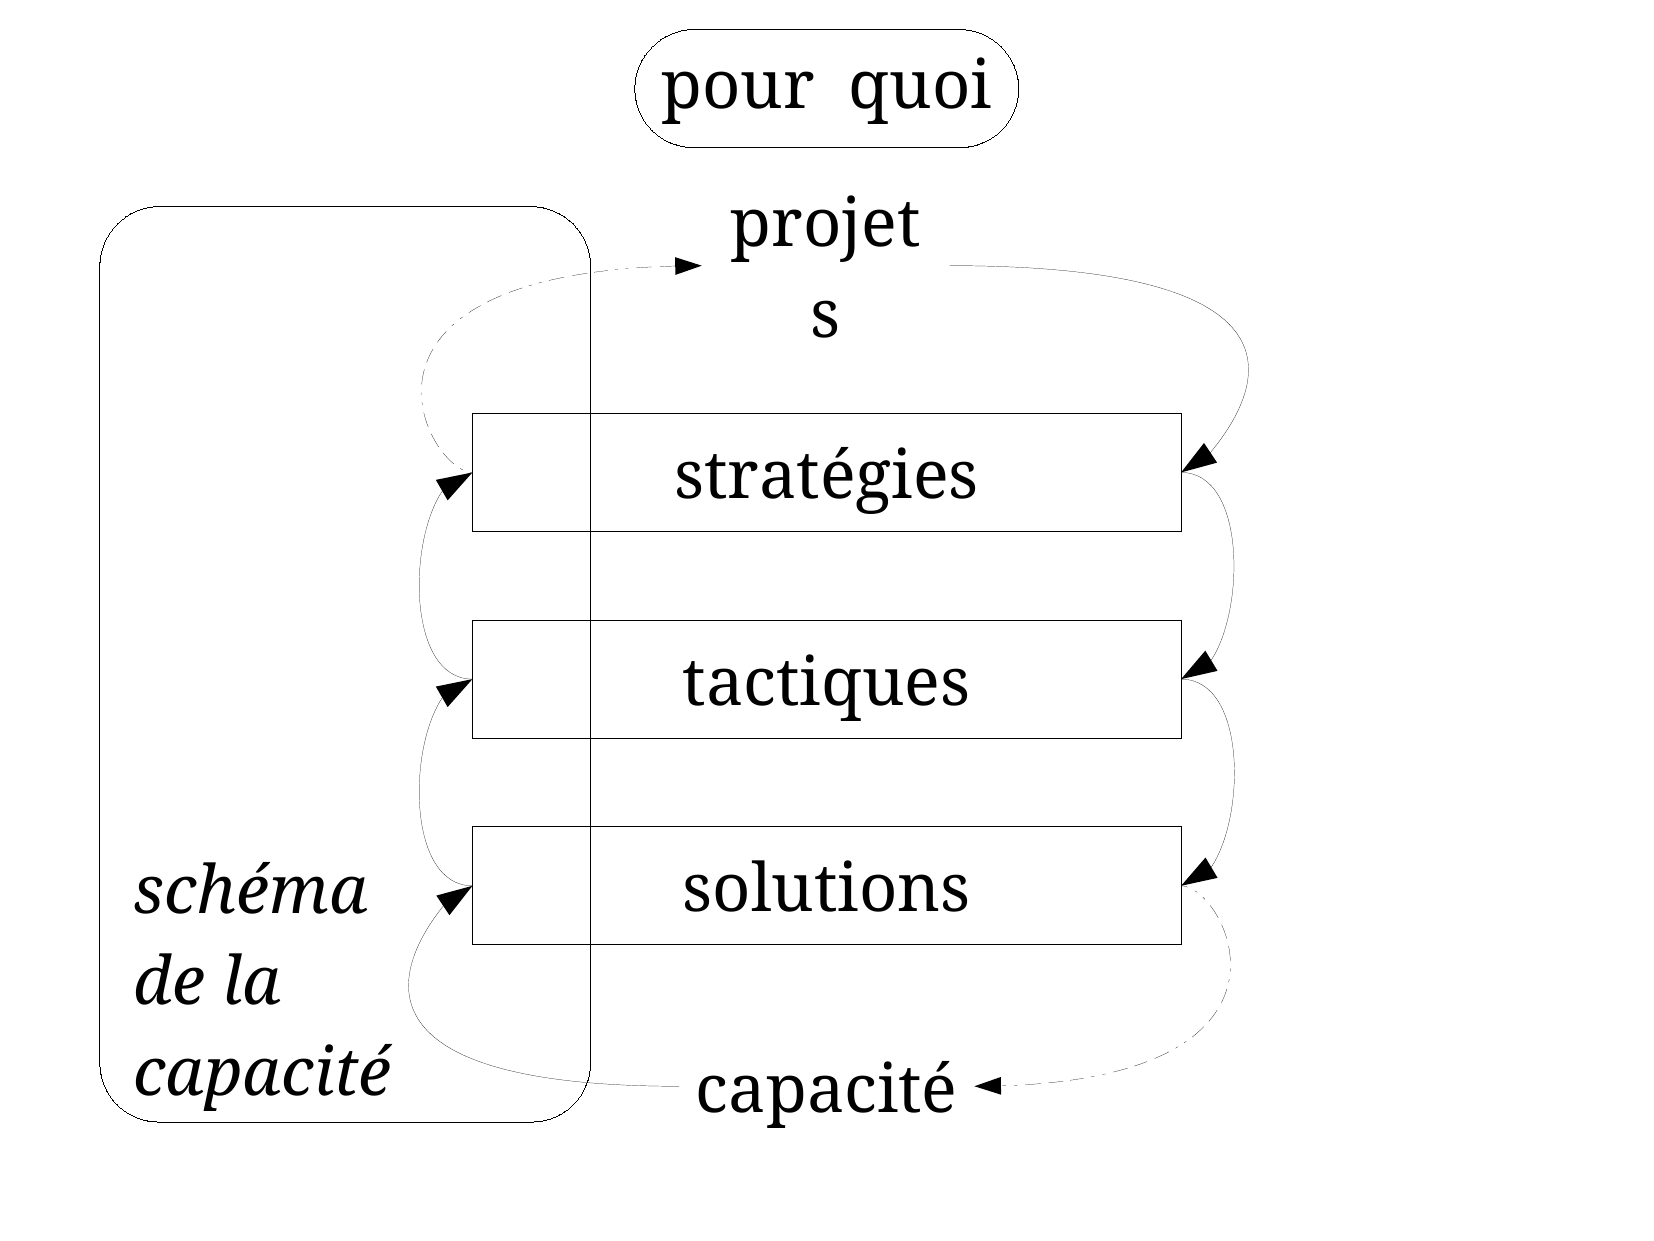

pour quoi
projets
schéma
de la
capacité
stratégies
tactiques
solutions
capacité